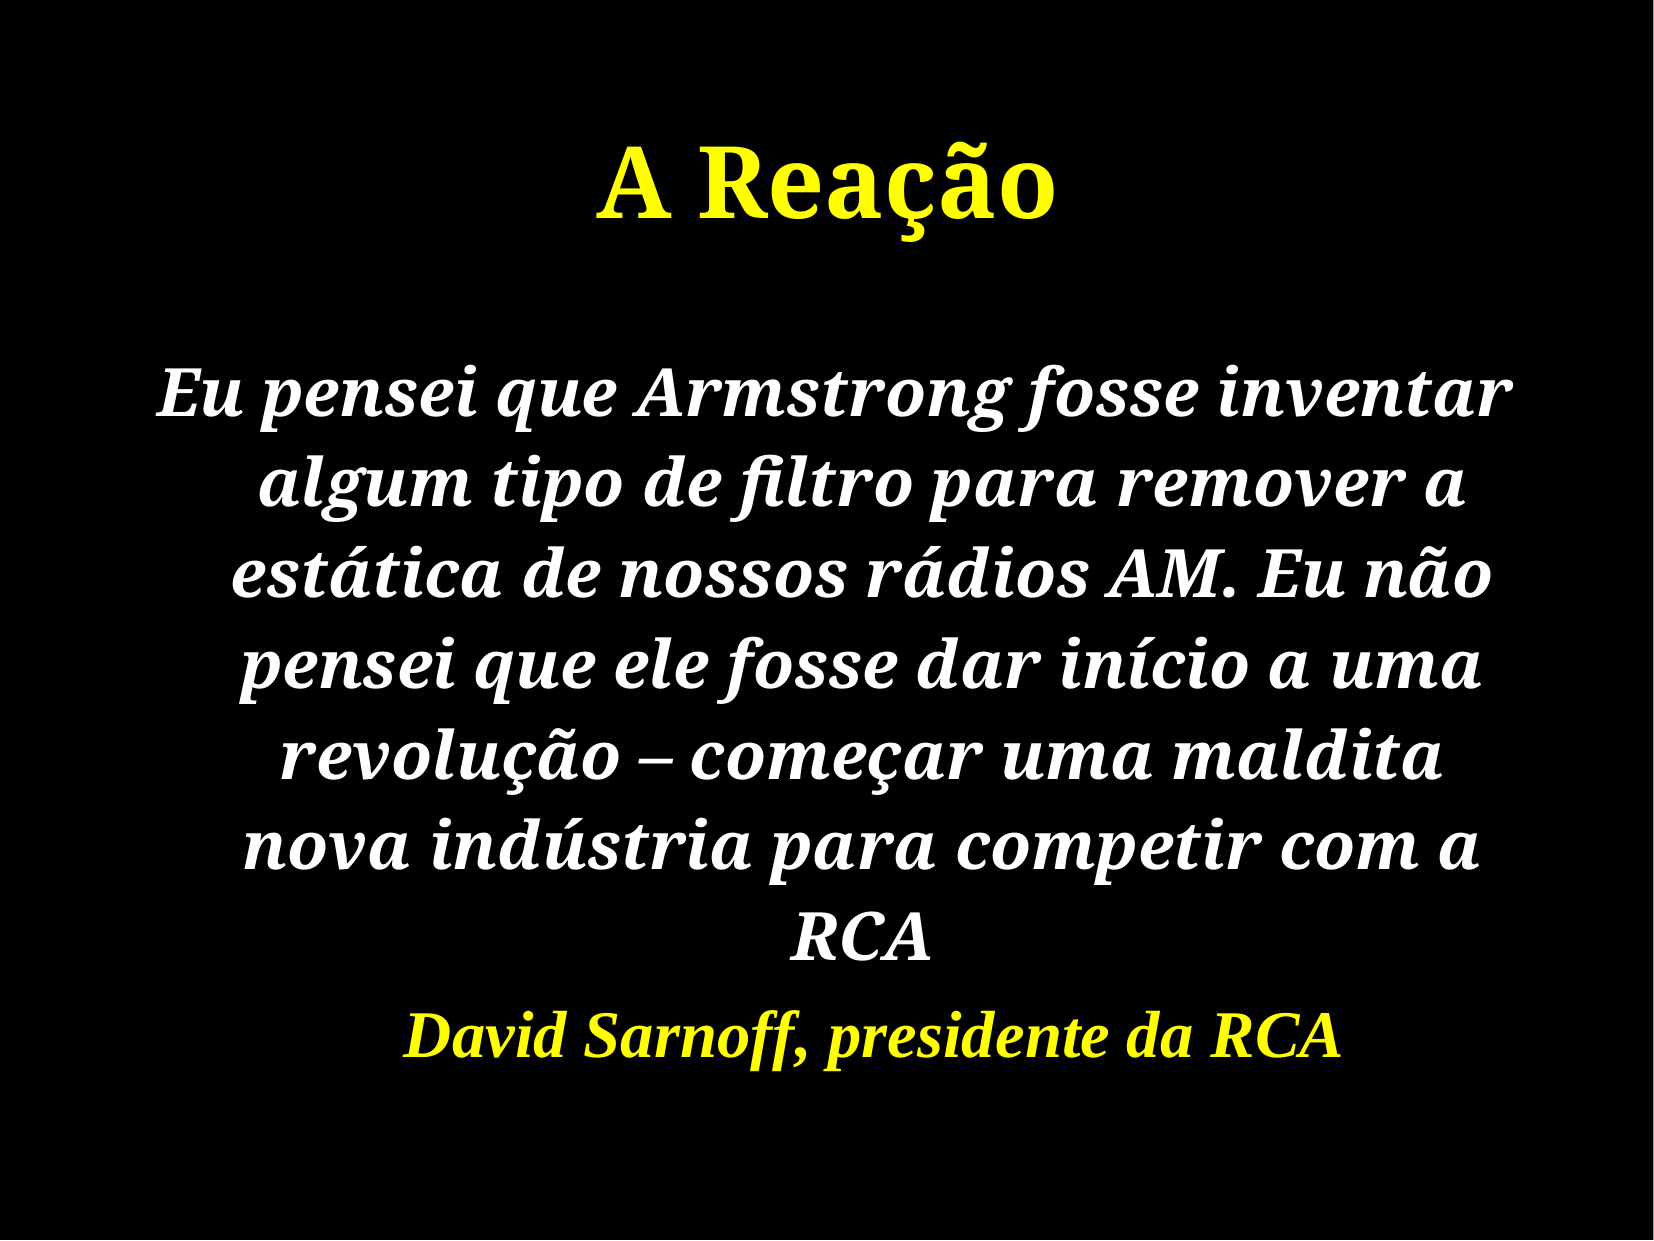

# A Reação
Eu pensei que Armstrong fosse inventar algum tipo de filtro para remover a estática de nossos rádios AM. Eu não pensei que ele fosse dar início a uma revolução – começar uma maldita nova indústria para competir com a RCA
David Sarnoff, presidente da RCA